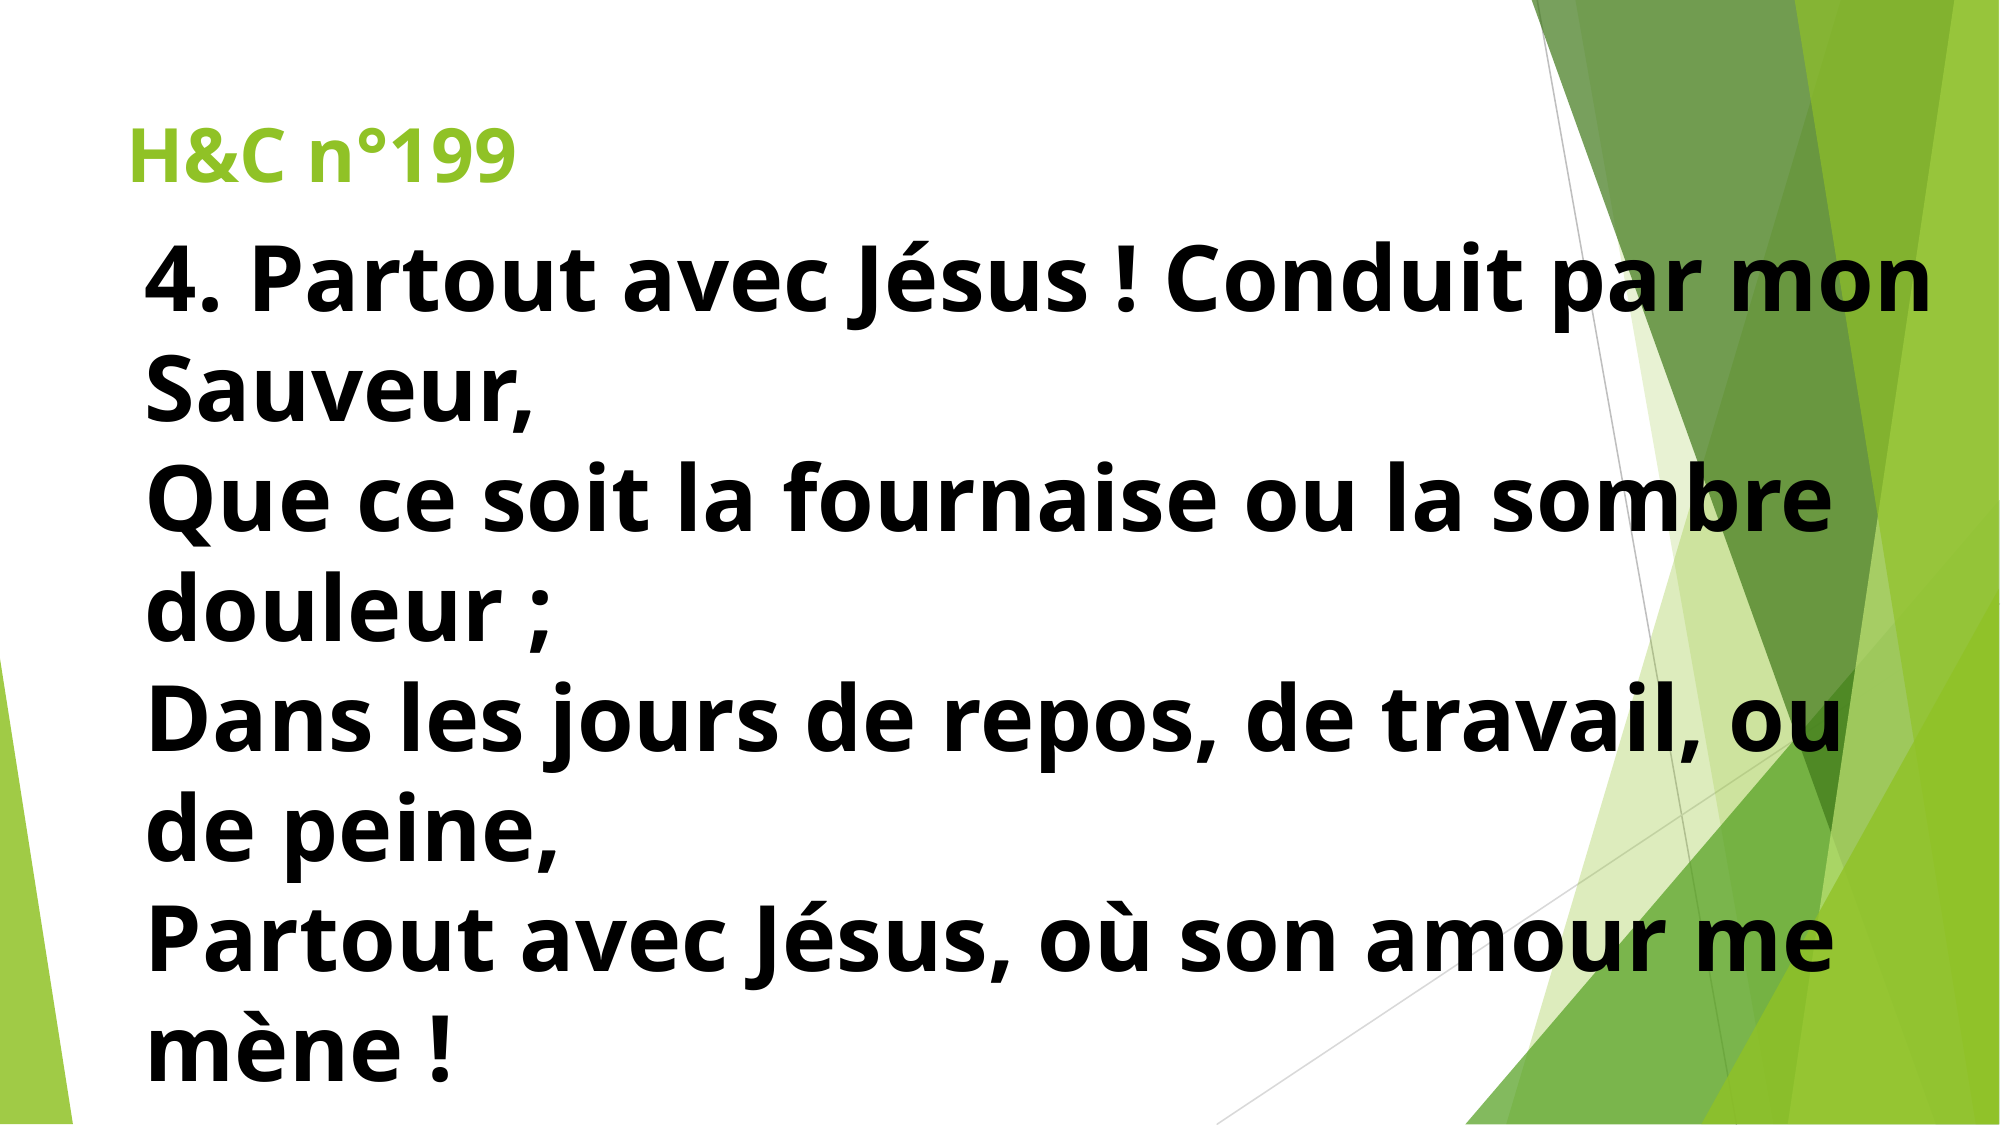

H&C n°199
4. Partout avec Jésus ! Conduit par mon Sauveur,
Que ce soit la fournaise ou la sombre douleur ;
Dans les jours de repos, de travail, ou de peine,
Partout avec Jésus, où son amour me mène !